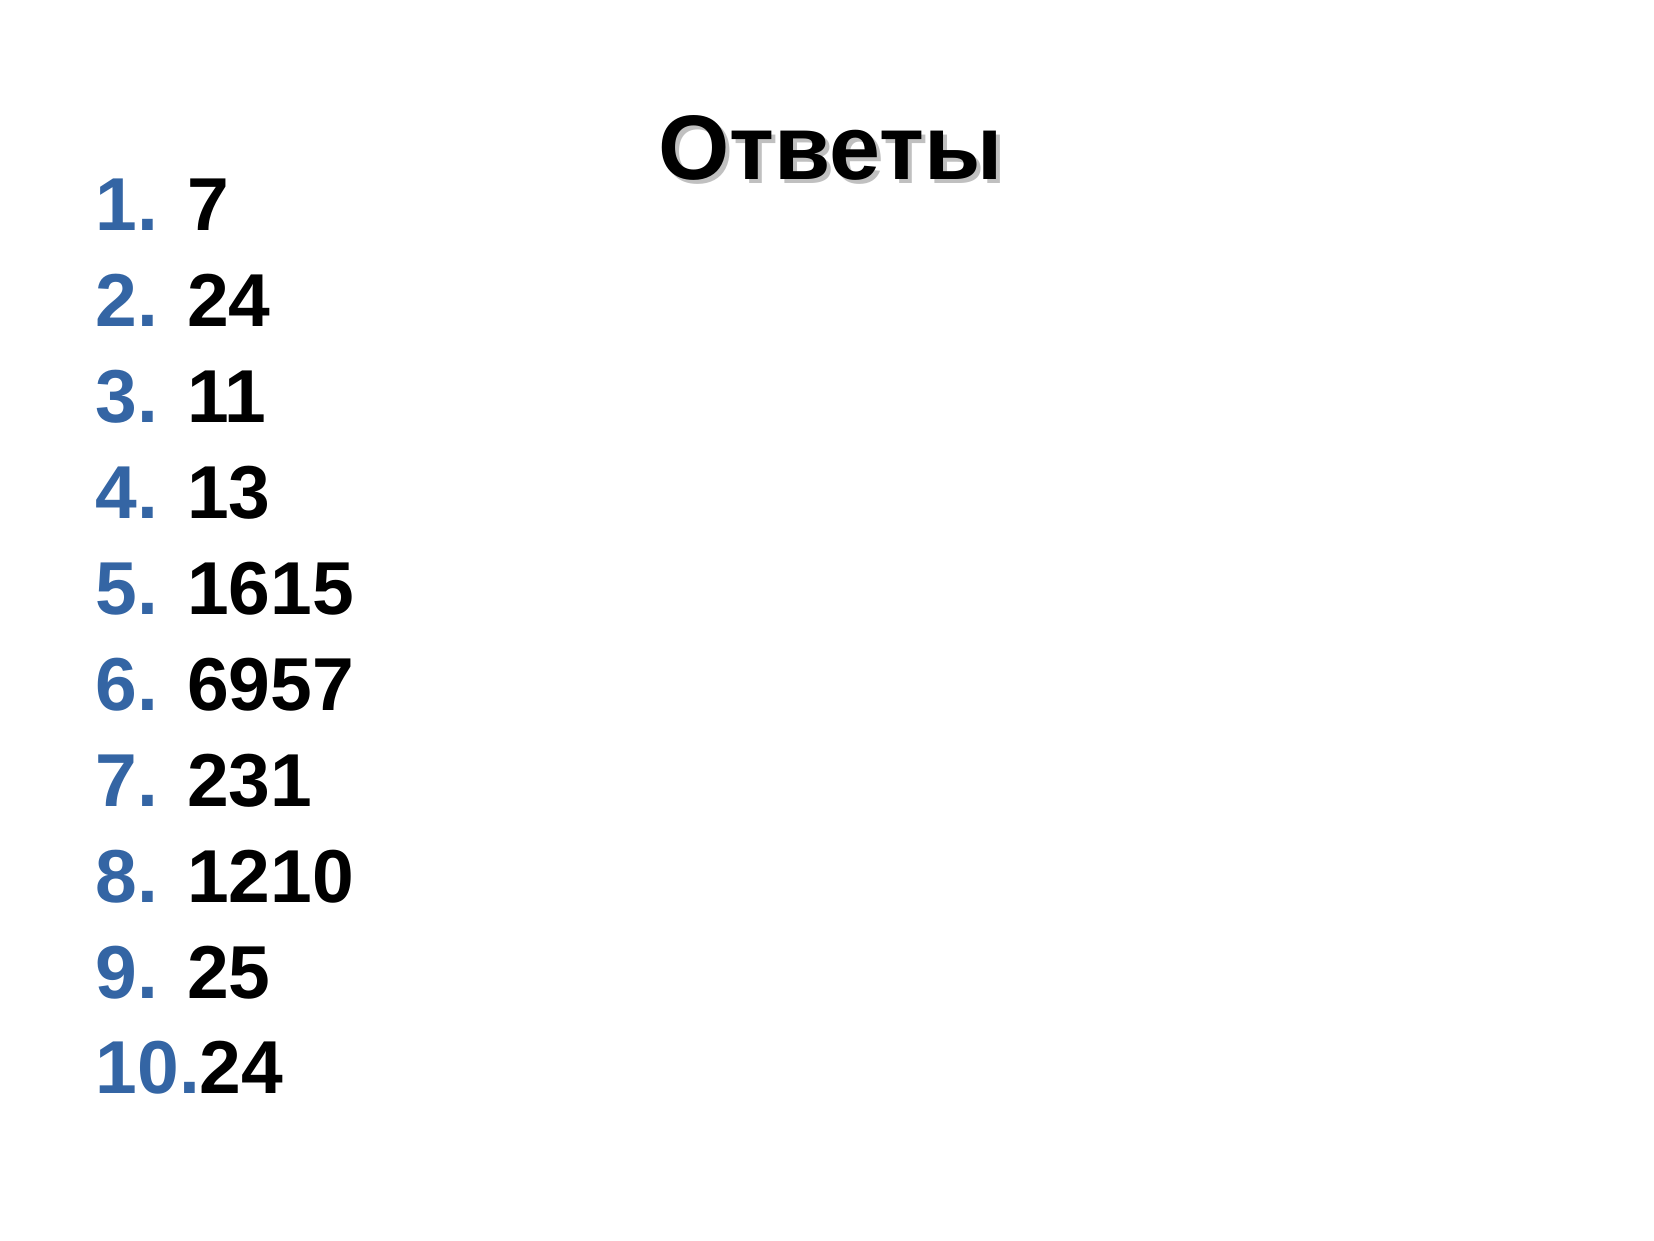

# Ответы
7
24
11
13
1615
6957
231
1210
25
24